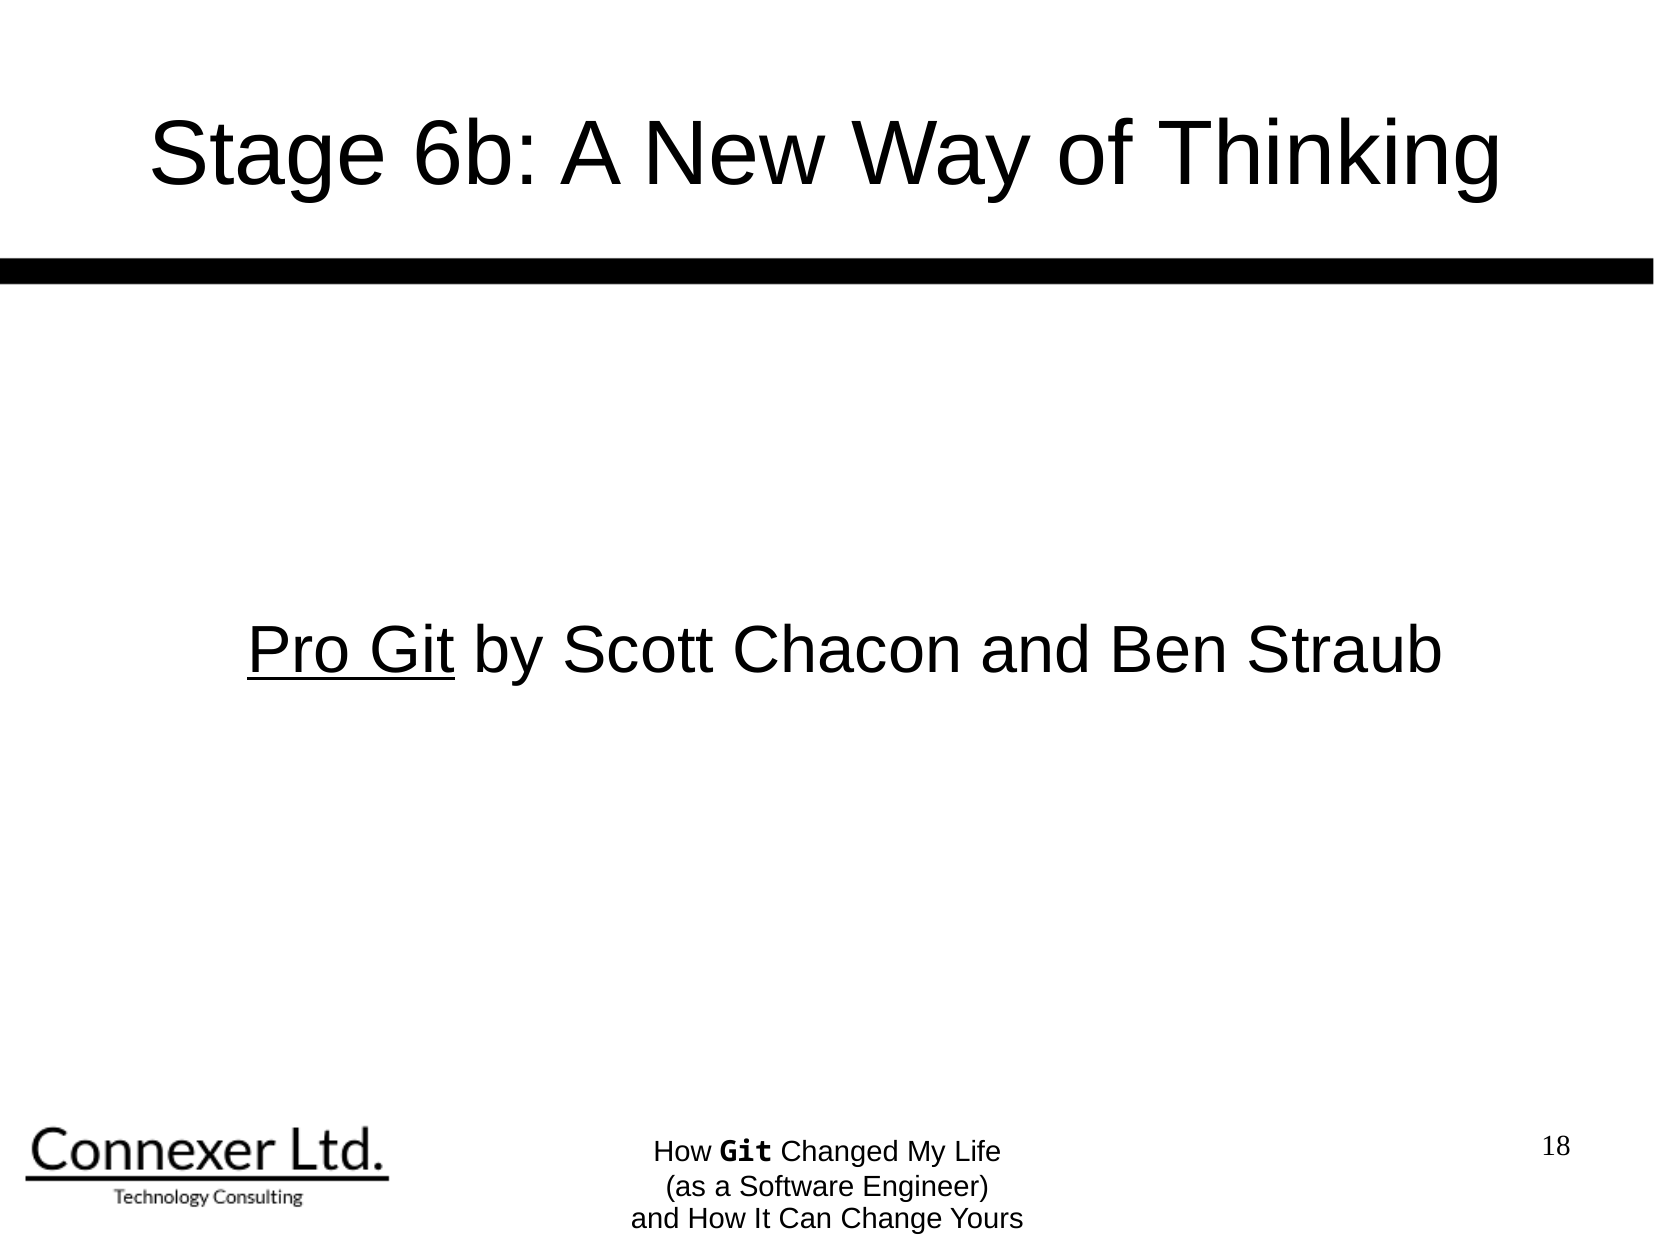

# Stage 6b: A New Way of Thinking
Pro Git by Scott Chacon and Ben Straub
18